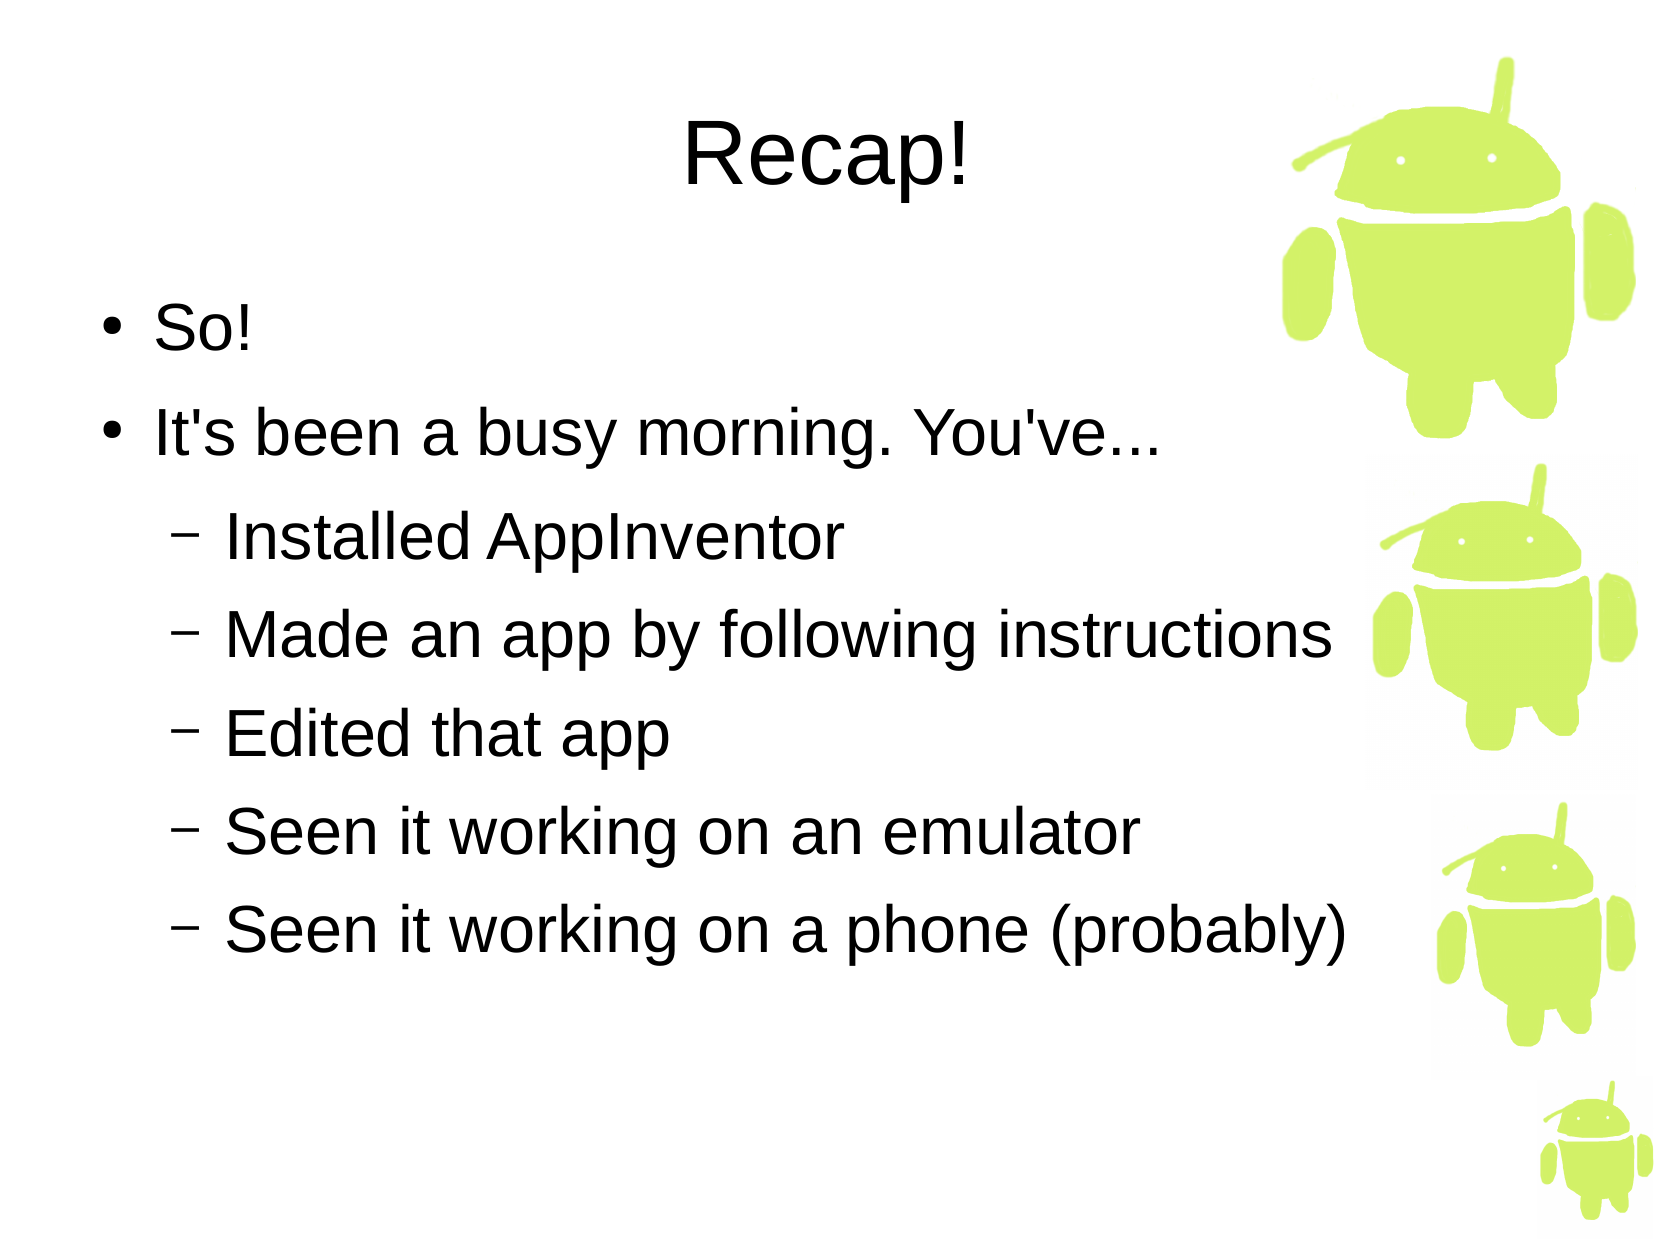

# Recap!
So!
It's been a busy morning. You've...
Installed AppInventor
Made an app by following instructions
Edited that app
Seen it working on an emulator
Seen it working on a phone (probably)